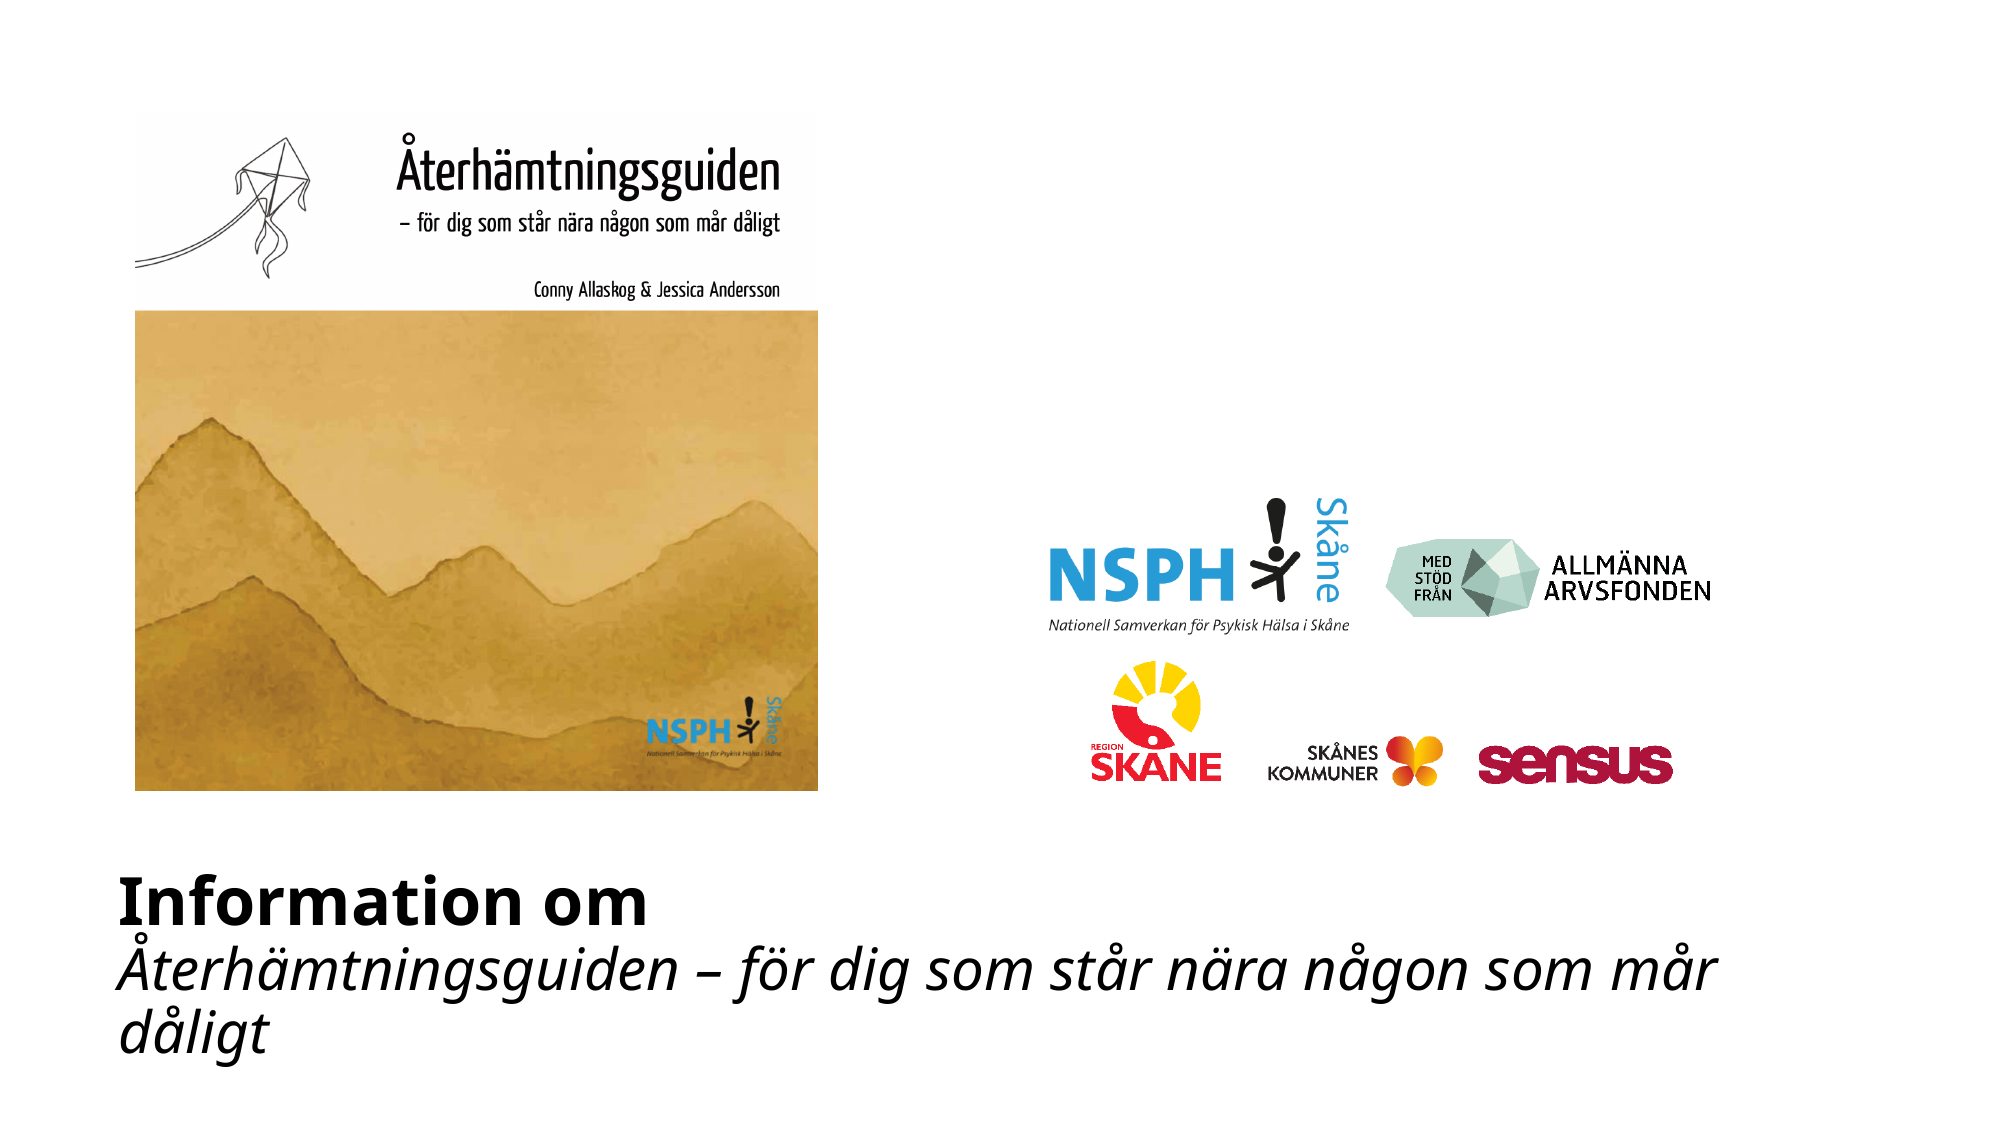

# Information om Återhämtningsguiden – för dig som står nära någon som mår dåligt